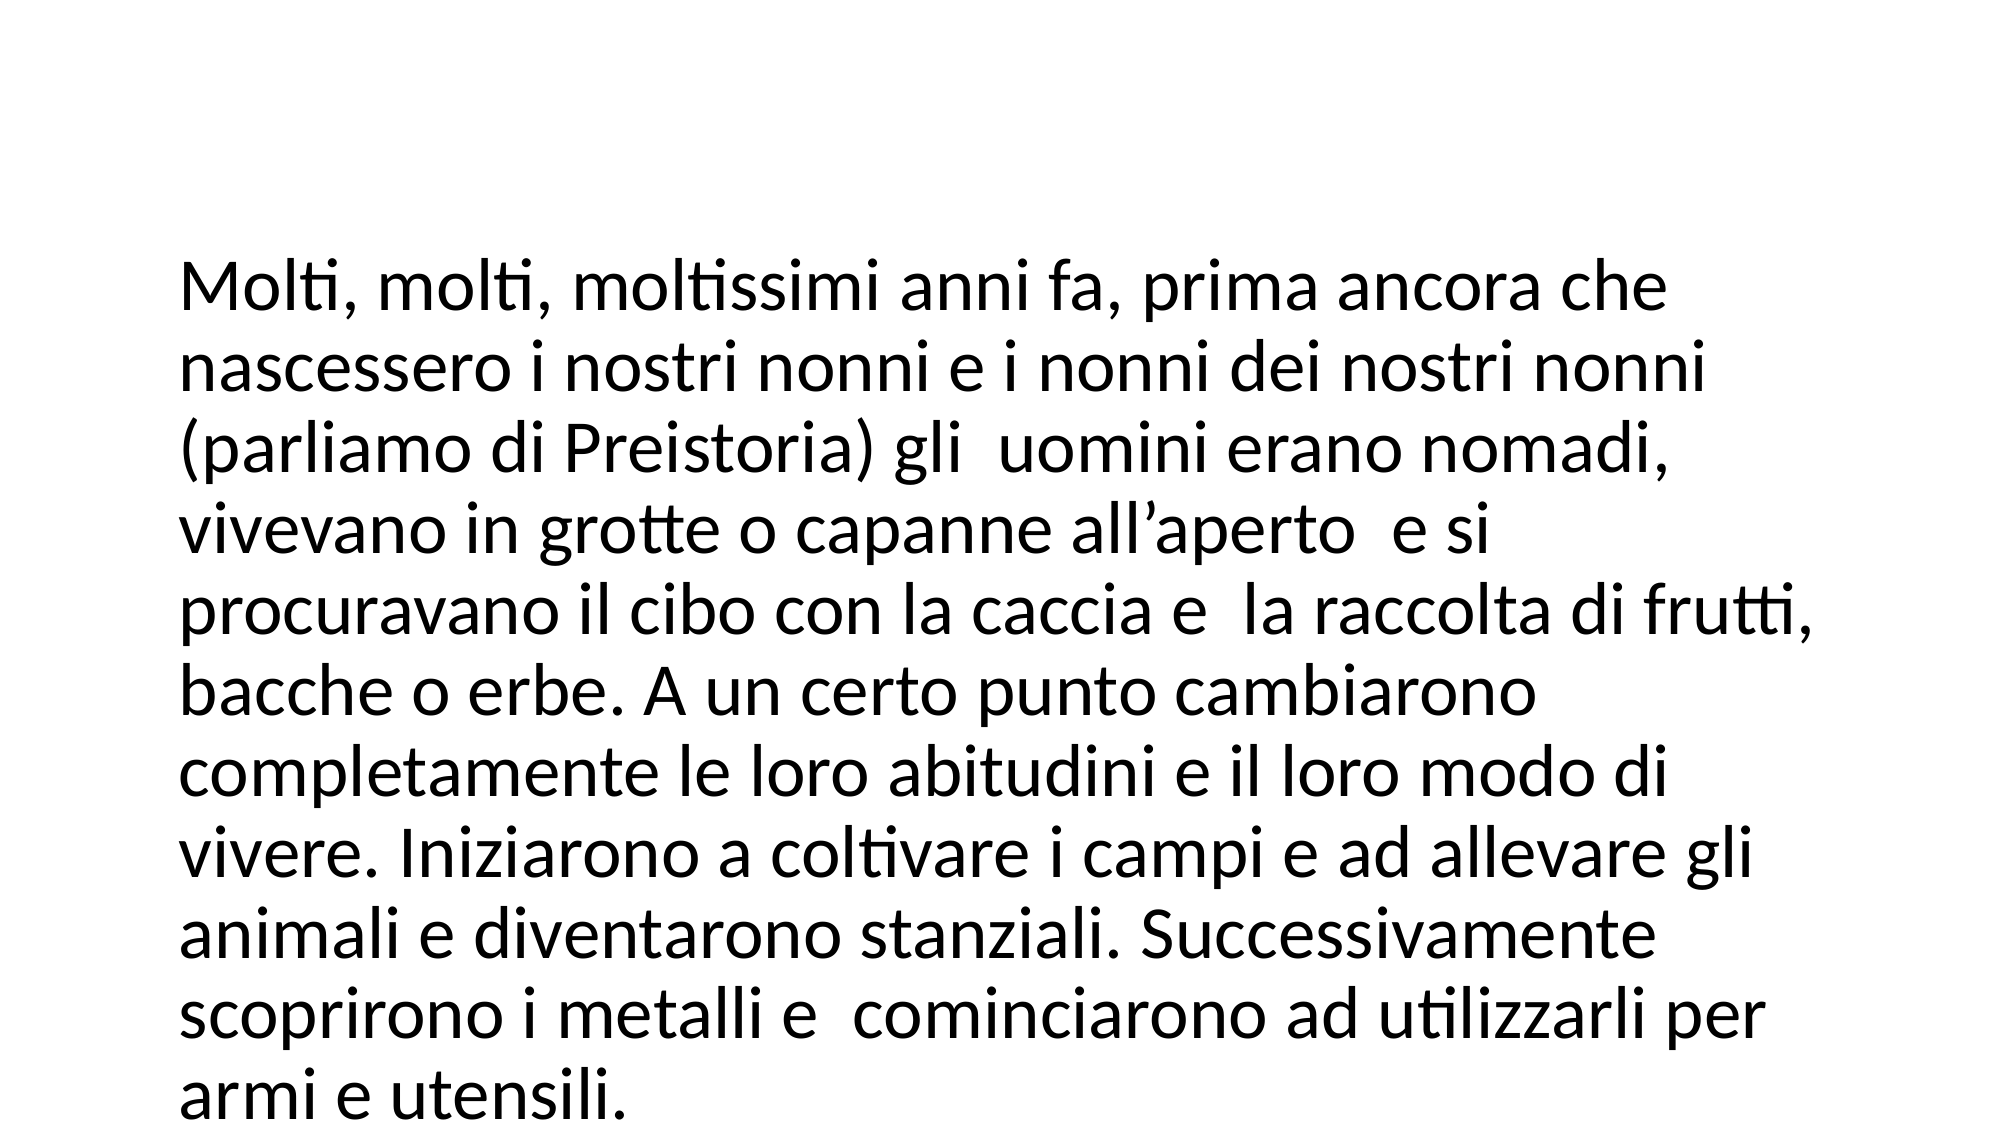

# Molti, molti, moltissimi anni fa, prima ancora che nascessero i nostri nonni e i nonni dei nostri nonni (parliamo di Preistoria) gli uomini erano nomadi, vivevano in grotte o capanne all’aperto e si procuravano il cibo con la caccia e la raccolta di frutti, bacche o erbe. A un certo punto cambiarono completamente le loro abitudini e il loro modo di vivere. Iniziarono a coltivare i campi e ad allevare gli animali e diventarono stanziali. Successivamente scoprirono i metalli e cominciarono ad utilizzarli per armi e utensili. Gli archeologi con gli scavi recuperano informazioni sui modi di vita di questi uomini.